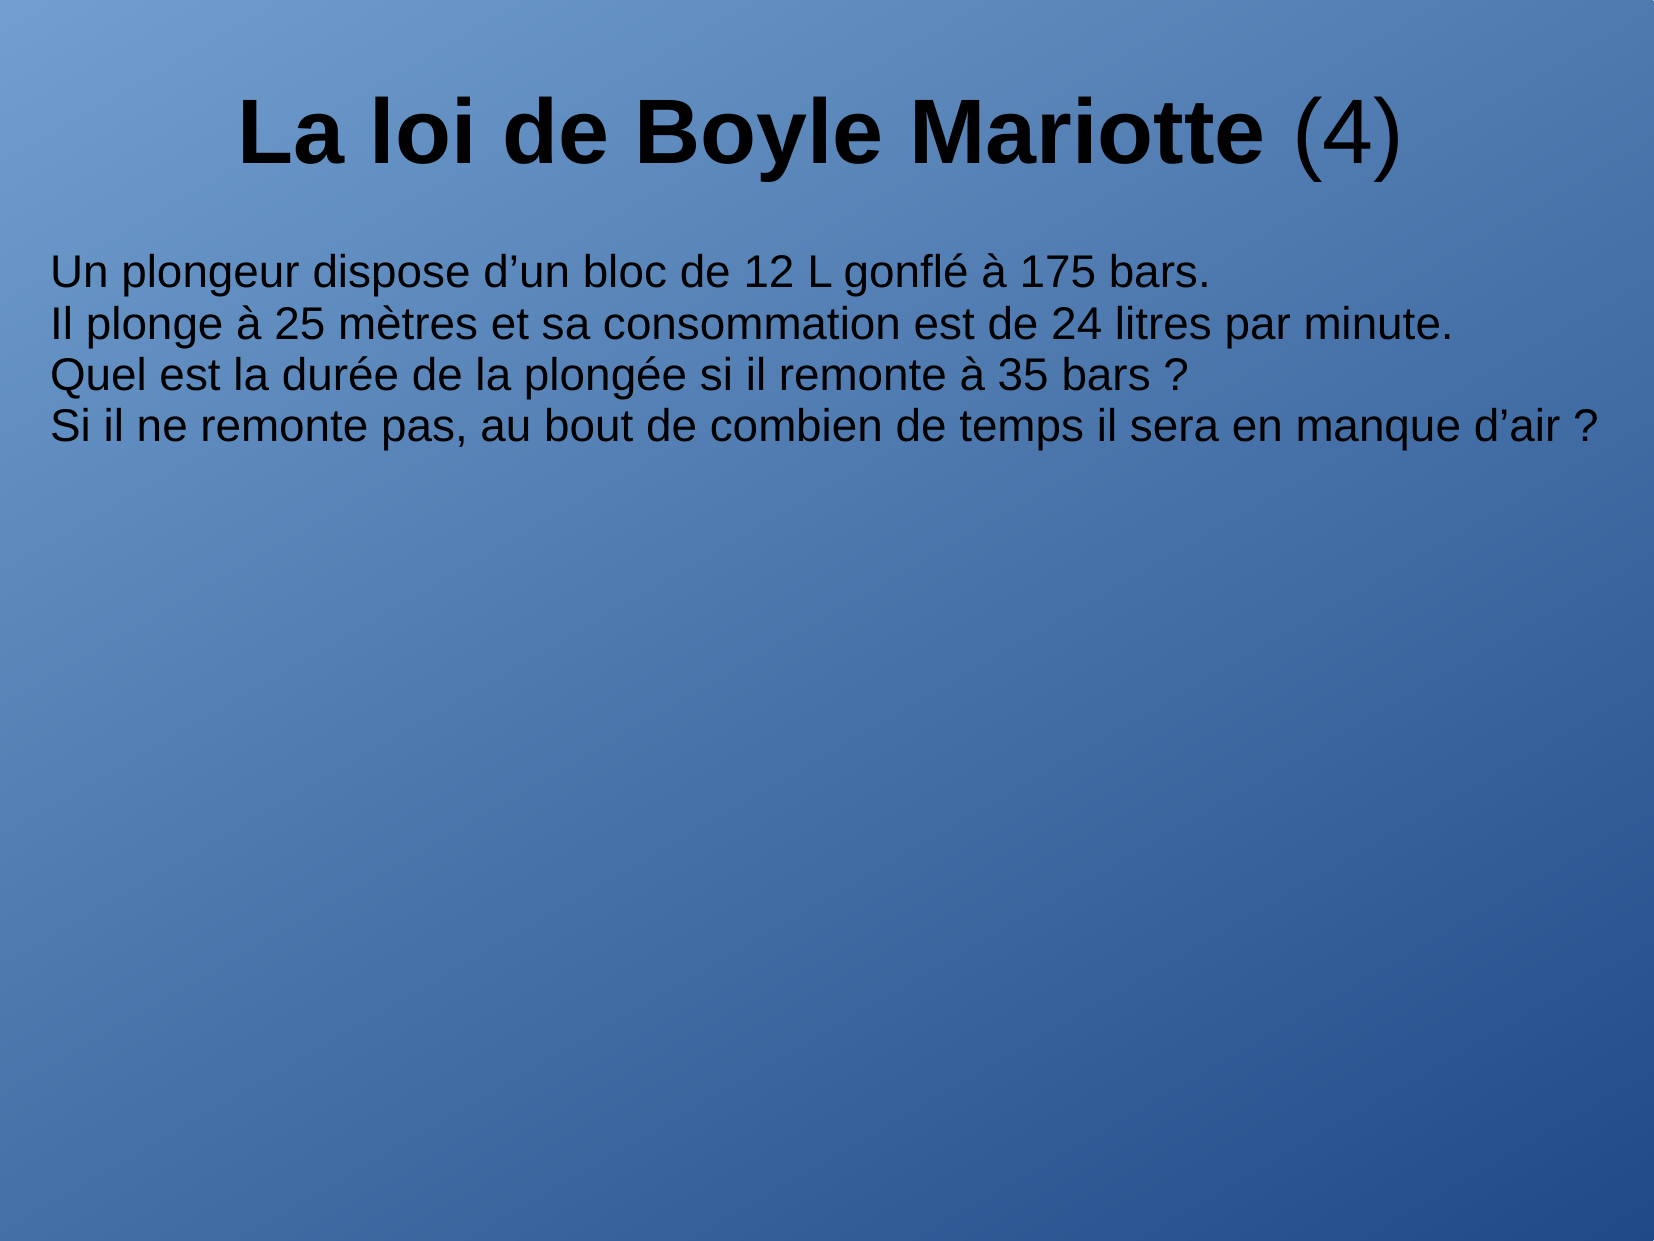

# La loi de Boyle Mariotte (4)
Un plongeur dispose d’un bloc de 12 L gonflé à 175 bars.
Il plonge à 25 mètres et sa consommation est de 24 litres par minute.
Quel est la durée de la plongée si il remonte à 35 bars ?
Si il ne remonte pas, au bout de combien de temps il sera en manque d’air ?